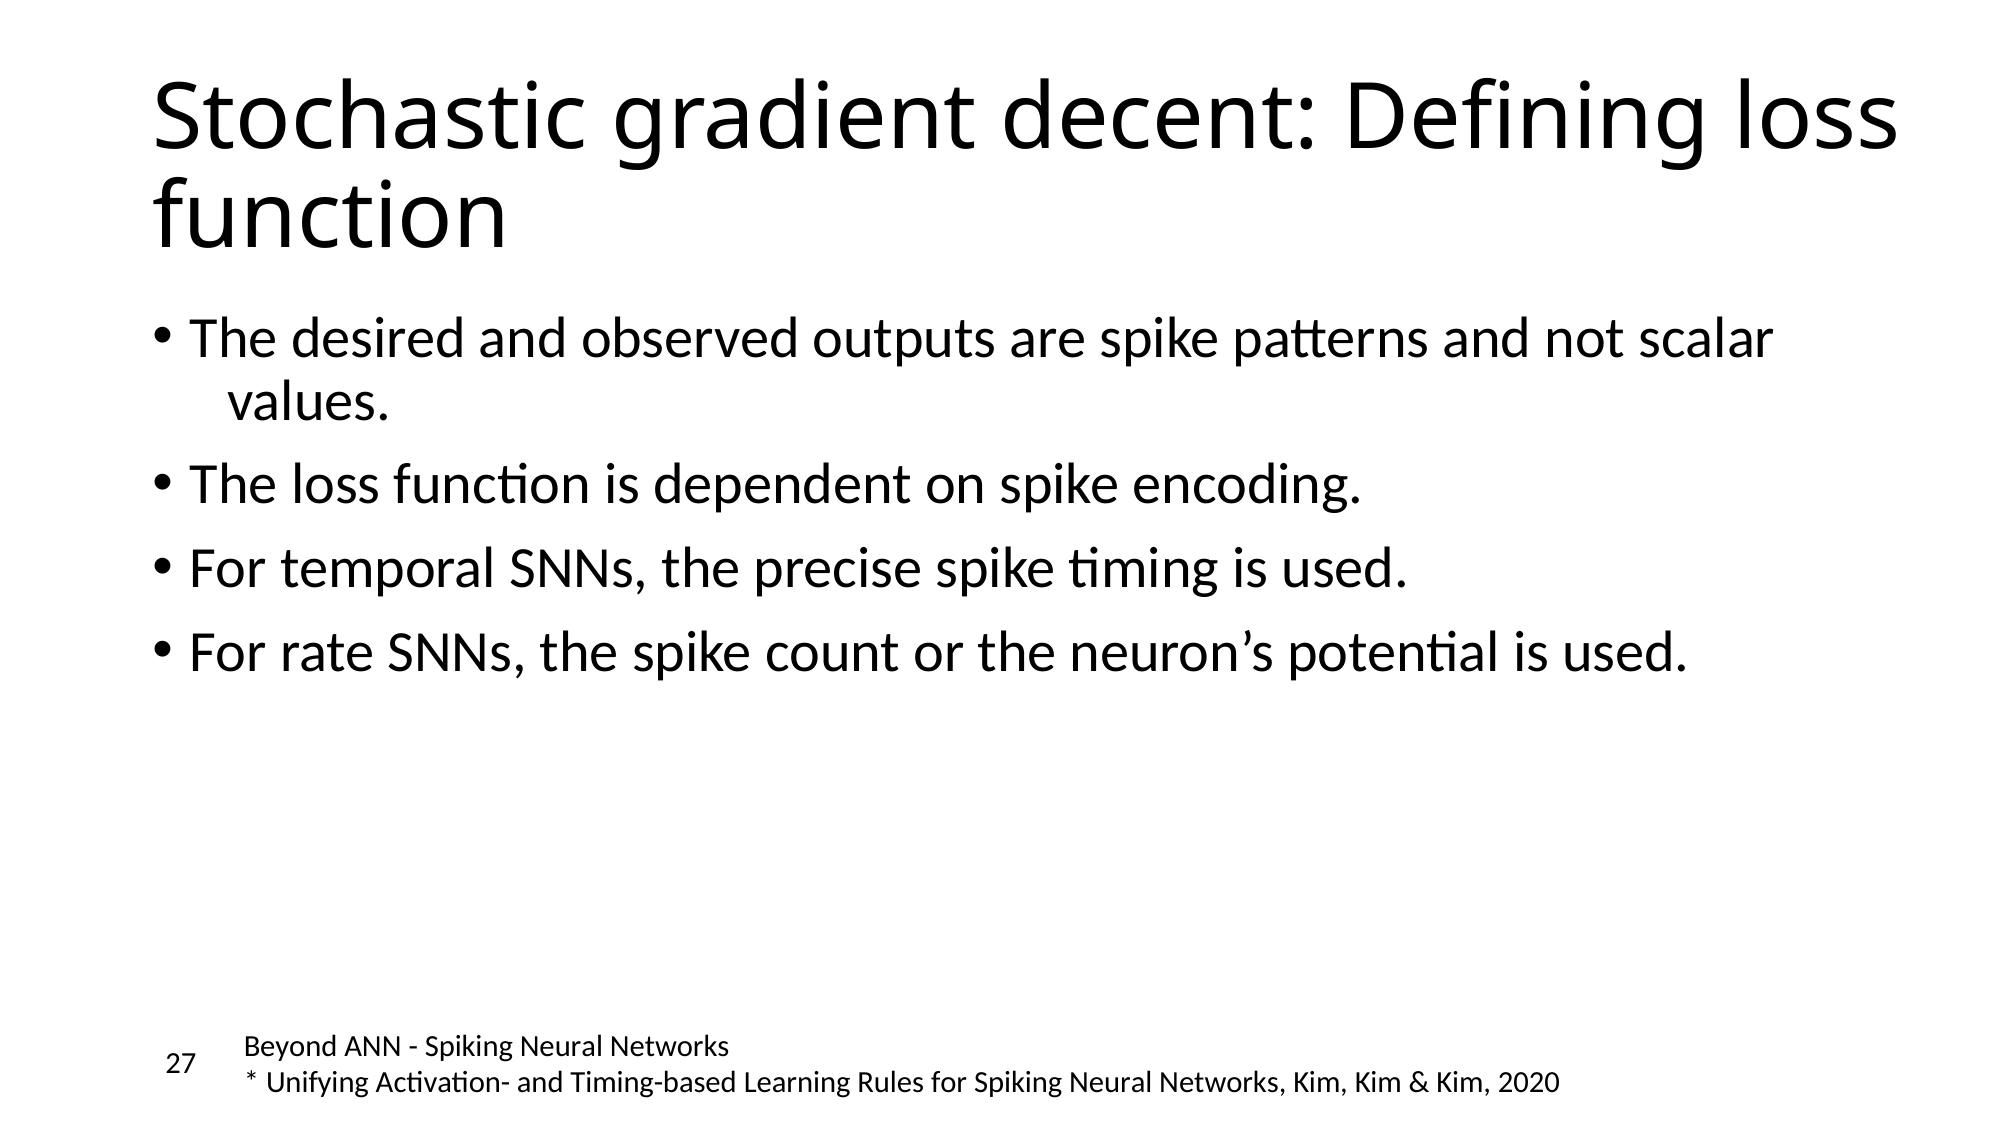

# Stochastic gradient decent: Defining loss function
The desired and observed outputs are spike patterns and not scalar values.
The loss function is dependent on spike encoding.
For temporal SNNs, the precise spike timing is used.
For rate SNNs, the spike count or the neuron’s potential is used.
Beyond ANN - Spiking Neural Networks
* Unifying Activation- and Timing-based Learning Rules for Spiking Neural Networks, Kim, Kim & Kim, 2020